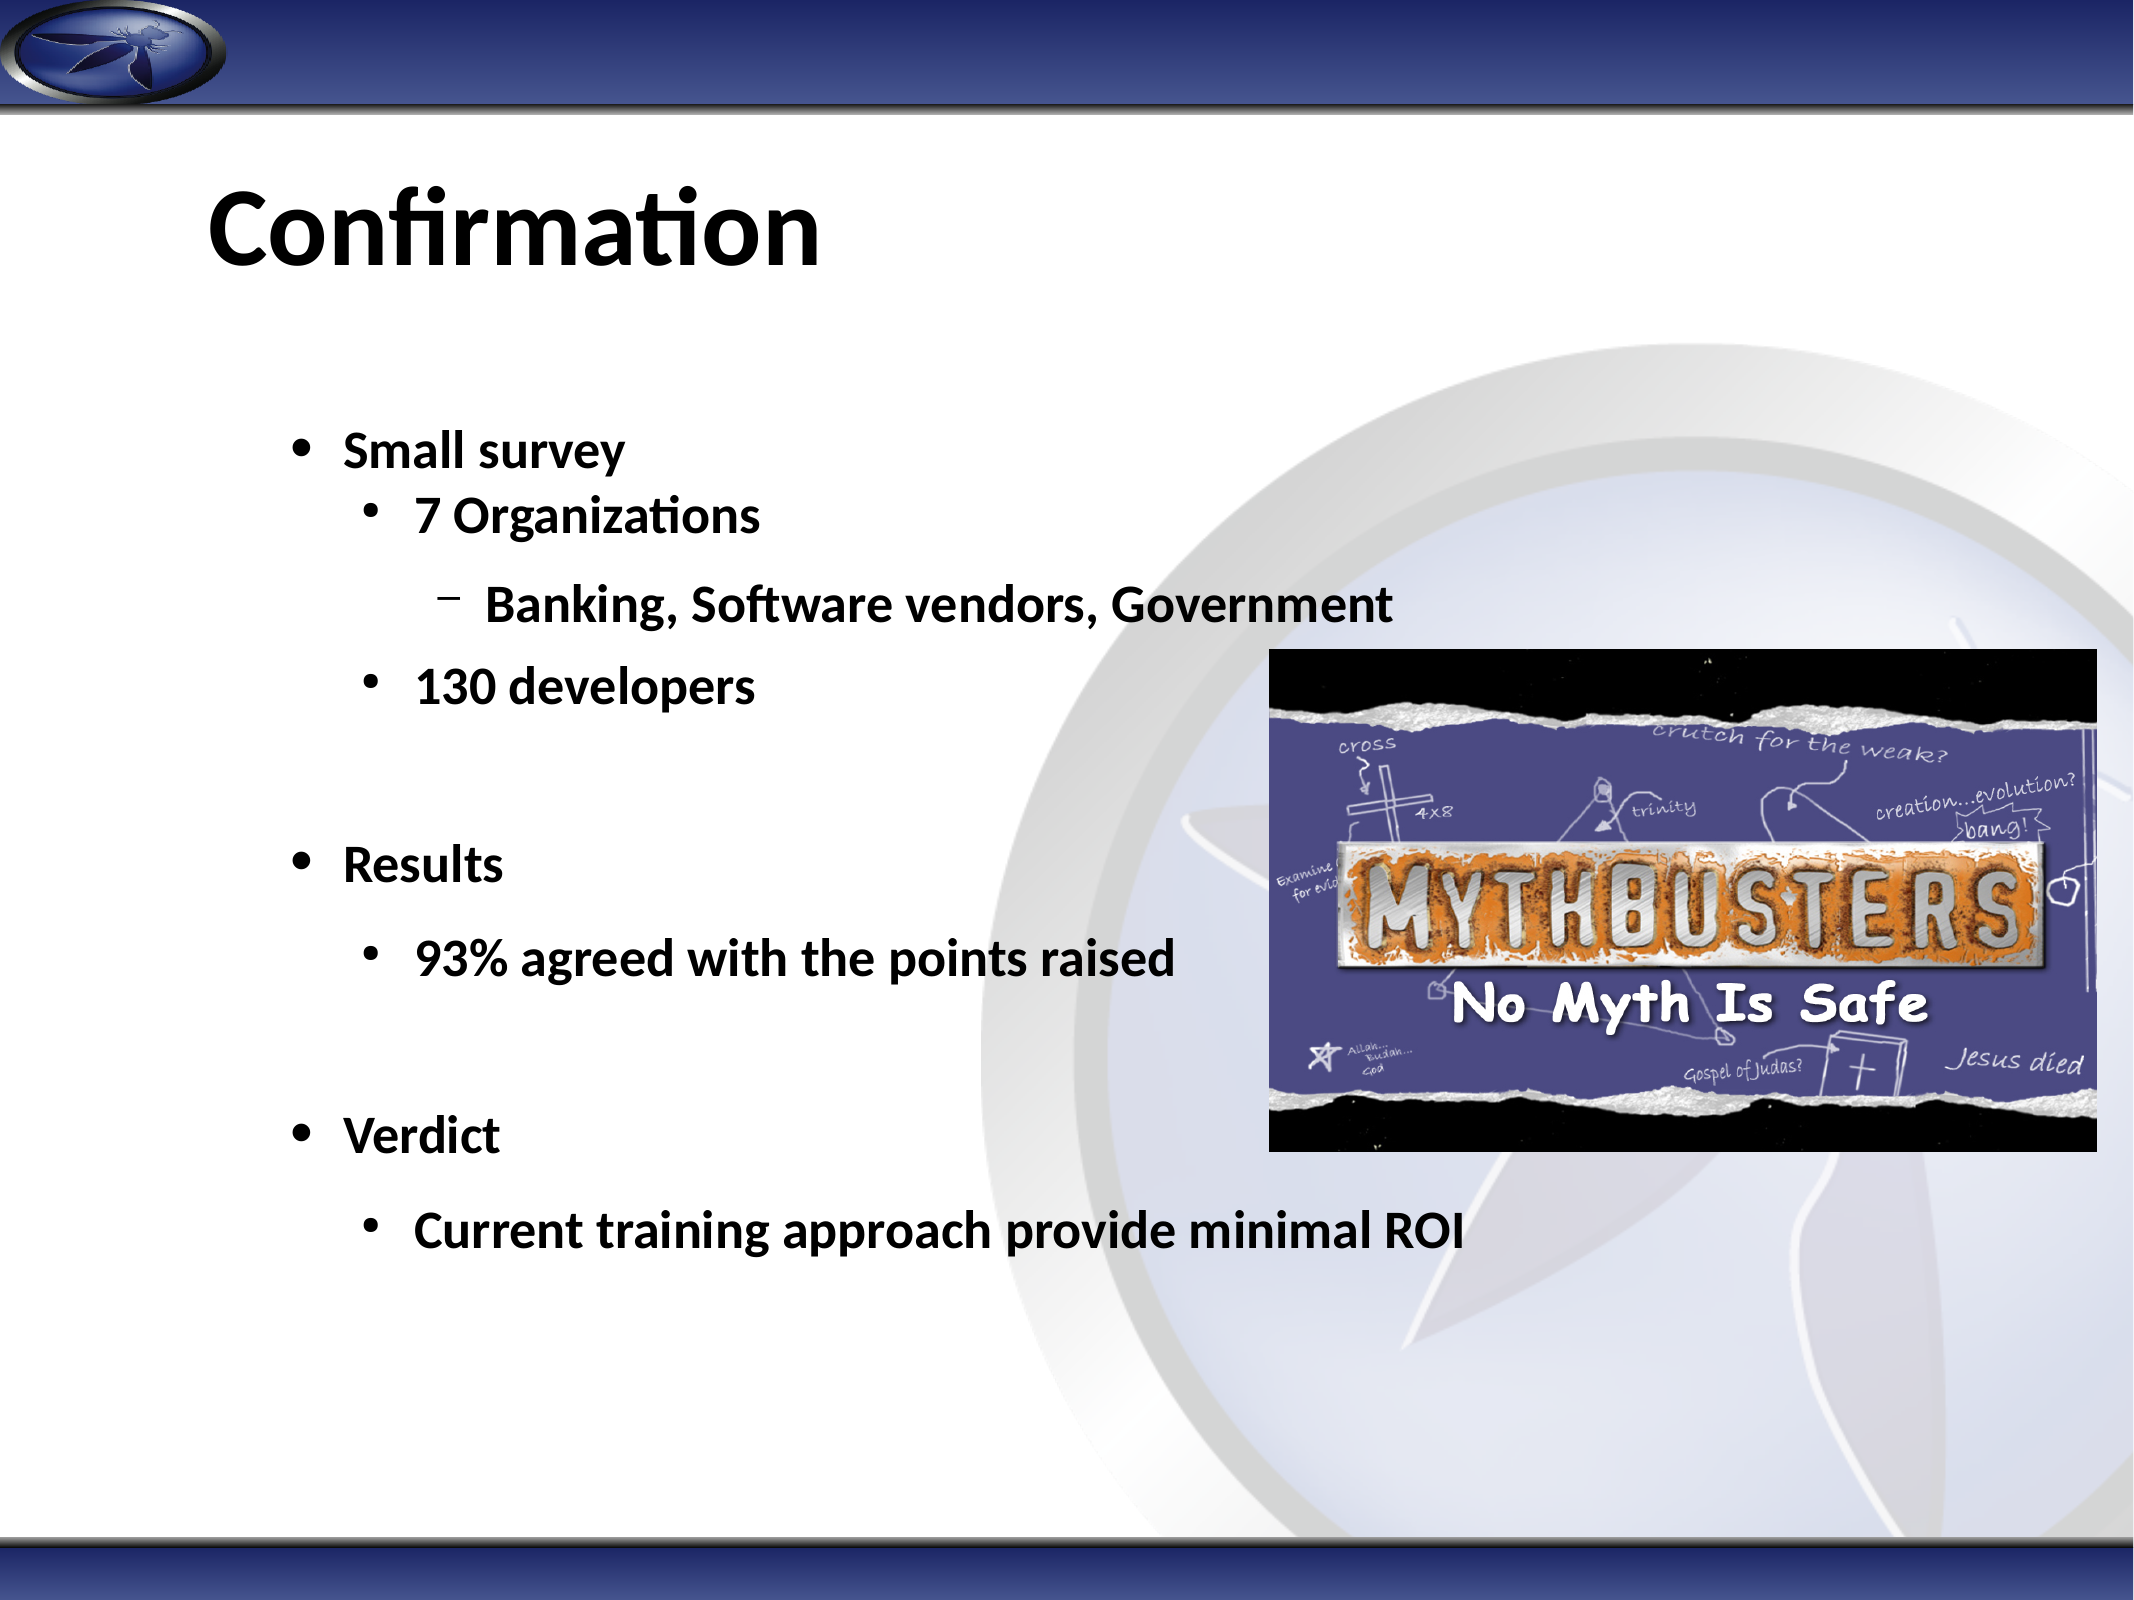

# Confirmation
Small survey
7 Organizations
Banking, Software vendors, Government
130 developers
Results
93% agreed with the points raised
Verdict
Current training approach provide minimal ROI